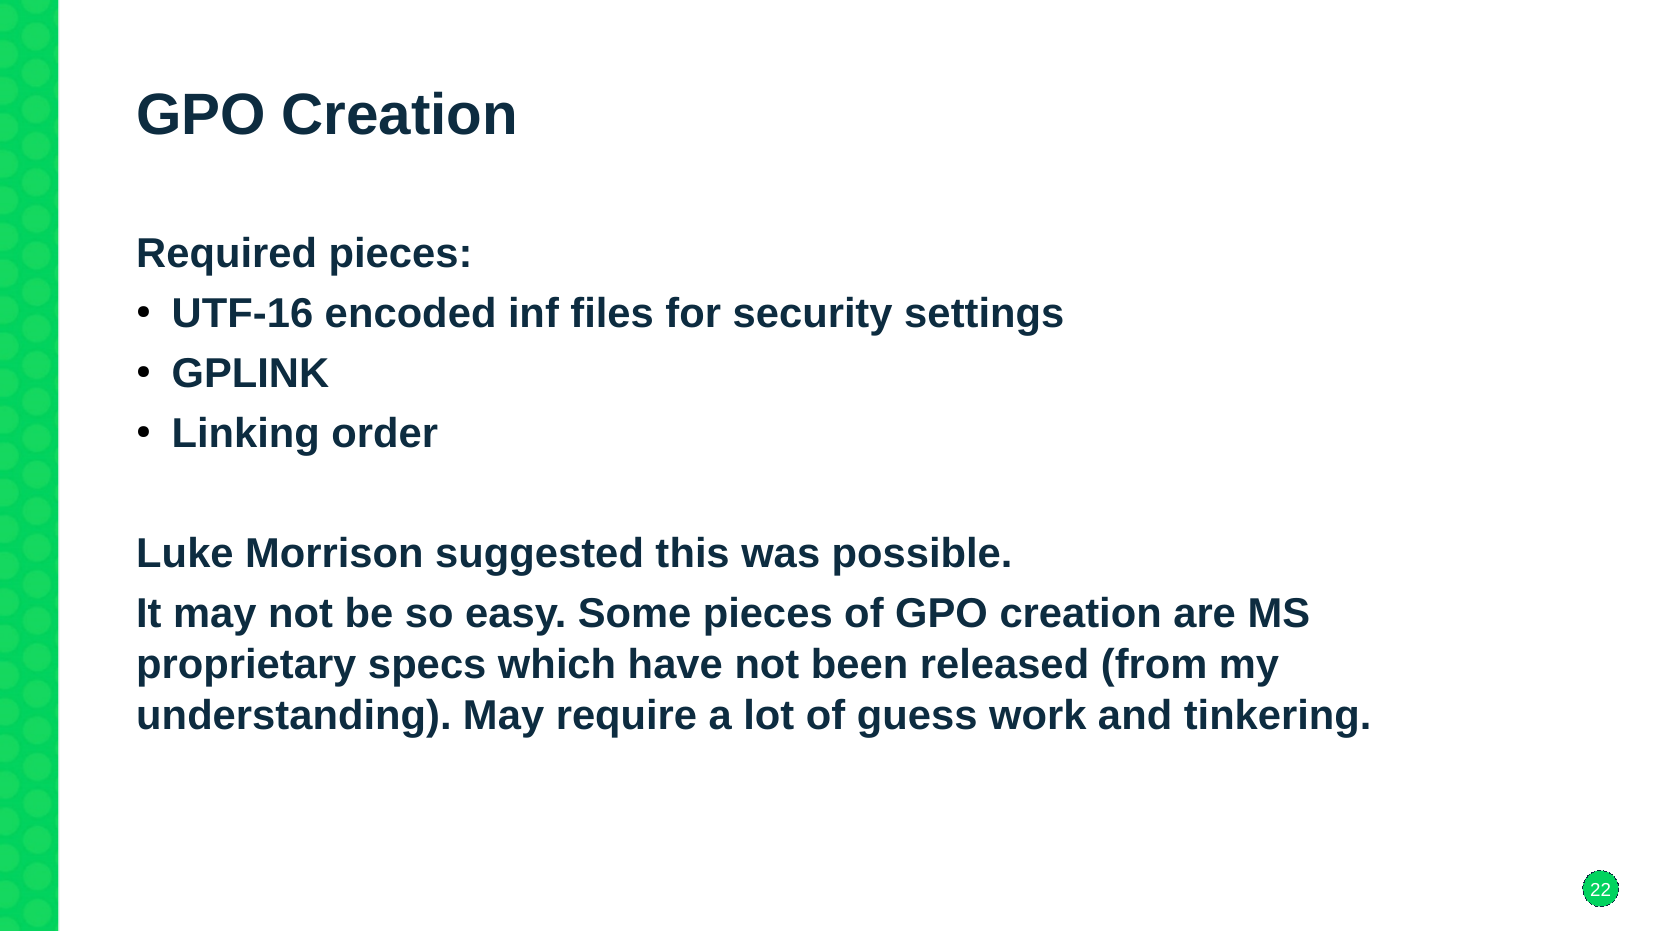

# GPO Creation
Required pieces:
UTF-16 encoded inf files for security settings
GPLINK
Linking order
Luke Morrison suggested this was possible.
It may not be so easy. Some pieces of GPO creation are MS proprietary specs which have not been released (from my understanding). May require a lot of guess work and tinkering.
22